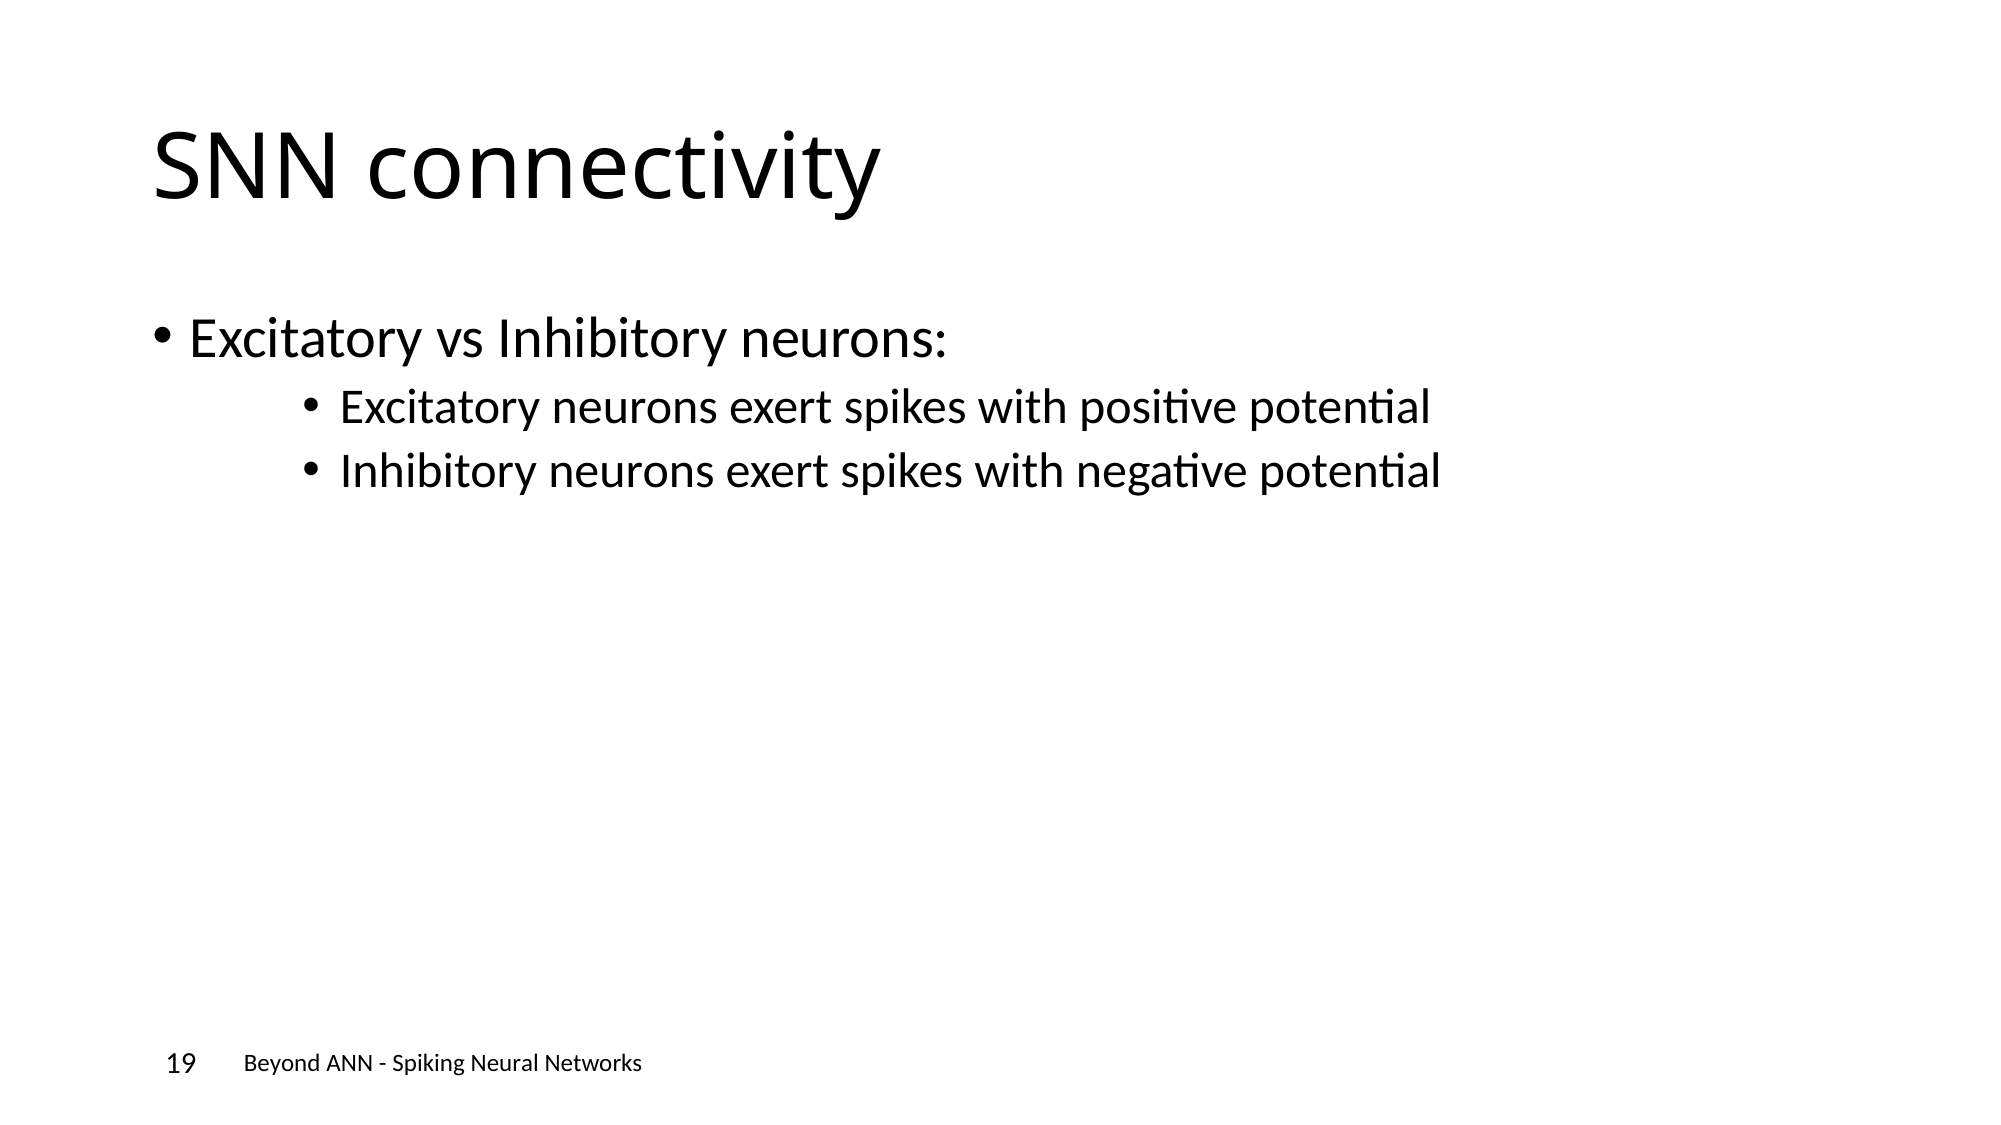

# SNN connectivity
Excitatory vs Inhibitory neurons:
Excitatory neurons exert spikes with positive potential
Inhibitory neurons exert spikes with negative potential
Beyond ANN - Spiking Neural Networks